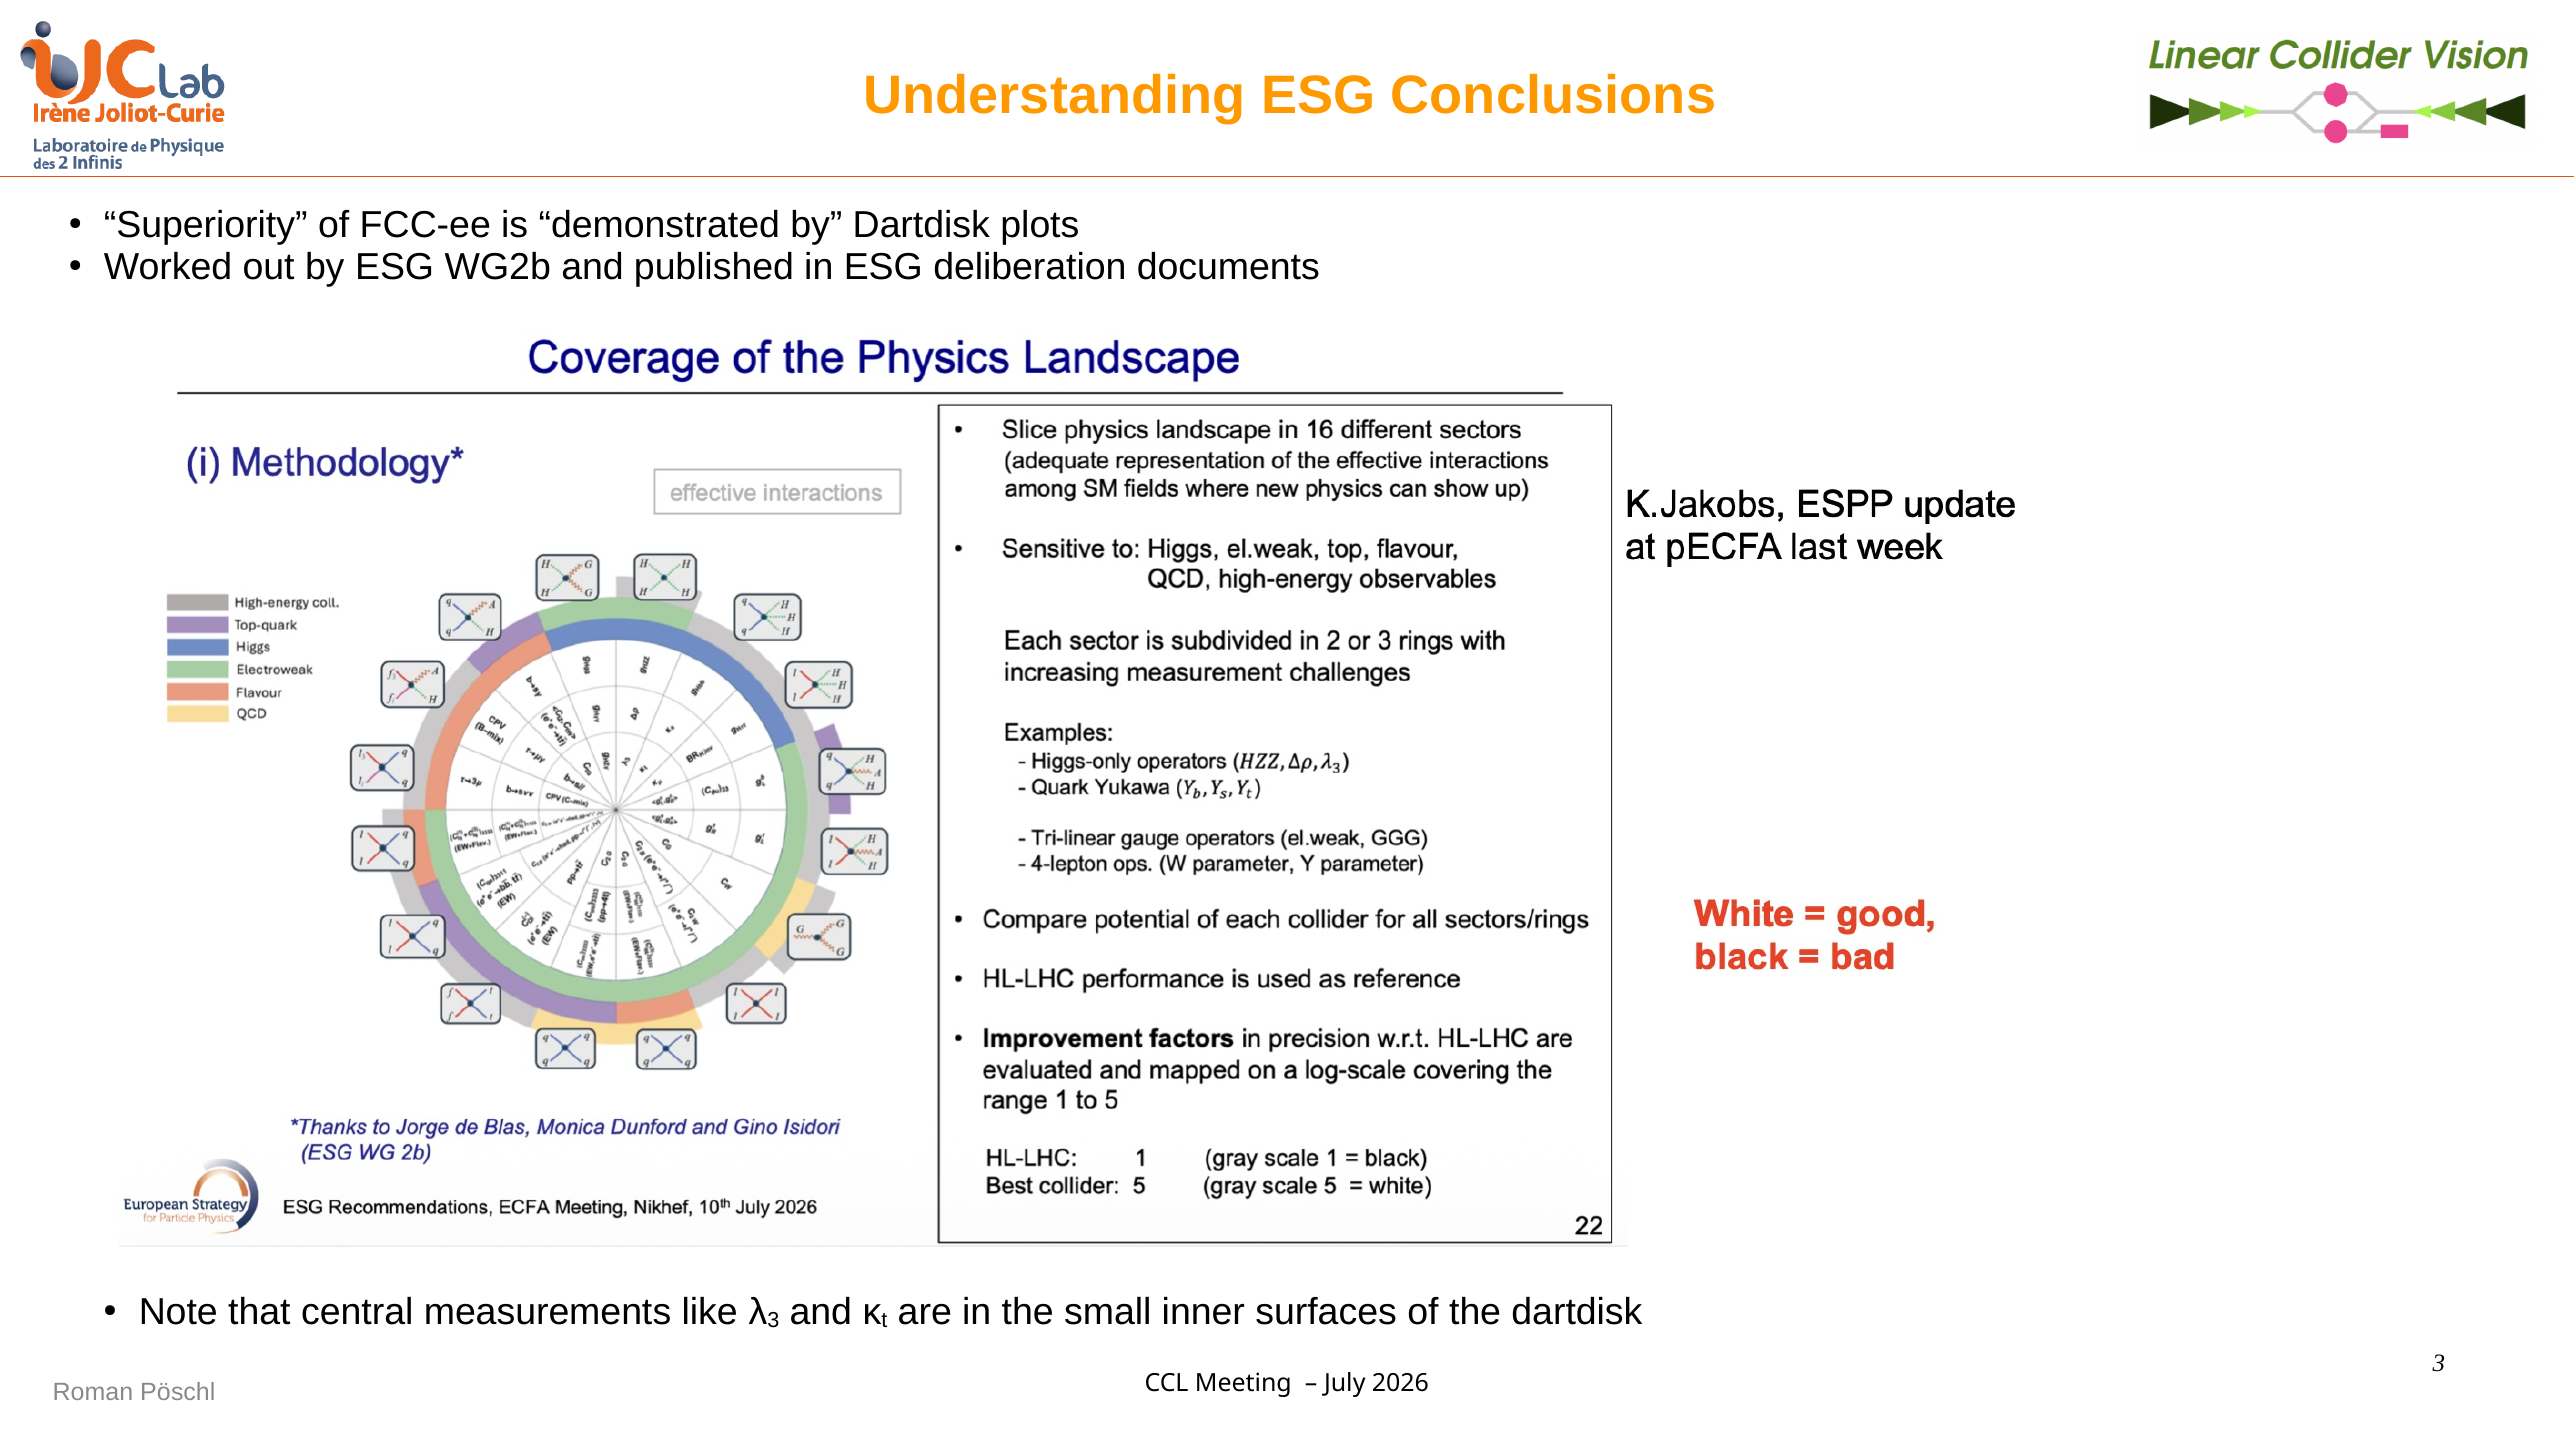

# Understanding ESG Conclusions
“Superiority” of FCC-ee is “demonstrated by” Dartdisk plots
Worked out by ESG WG2b and published in ESG deliberation documents
Note that central measurements like λ3 and κt are in the small inner surfaces of the dartdisk
3